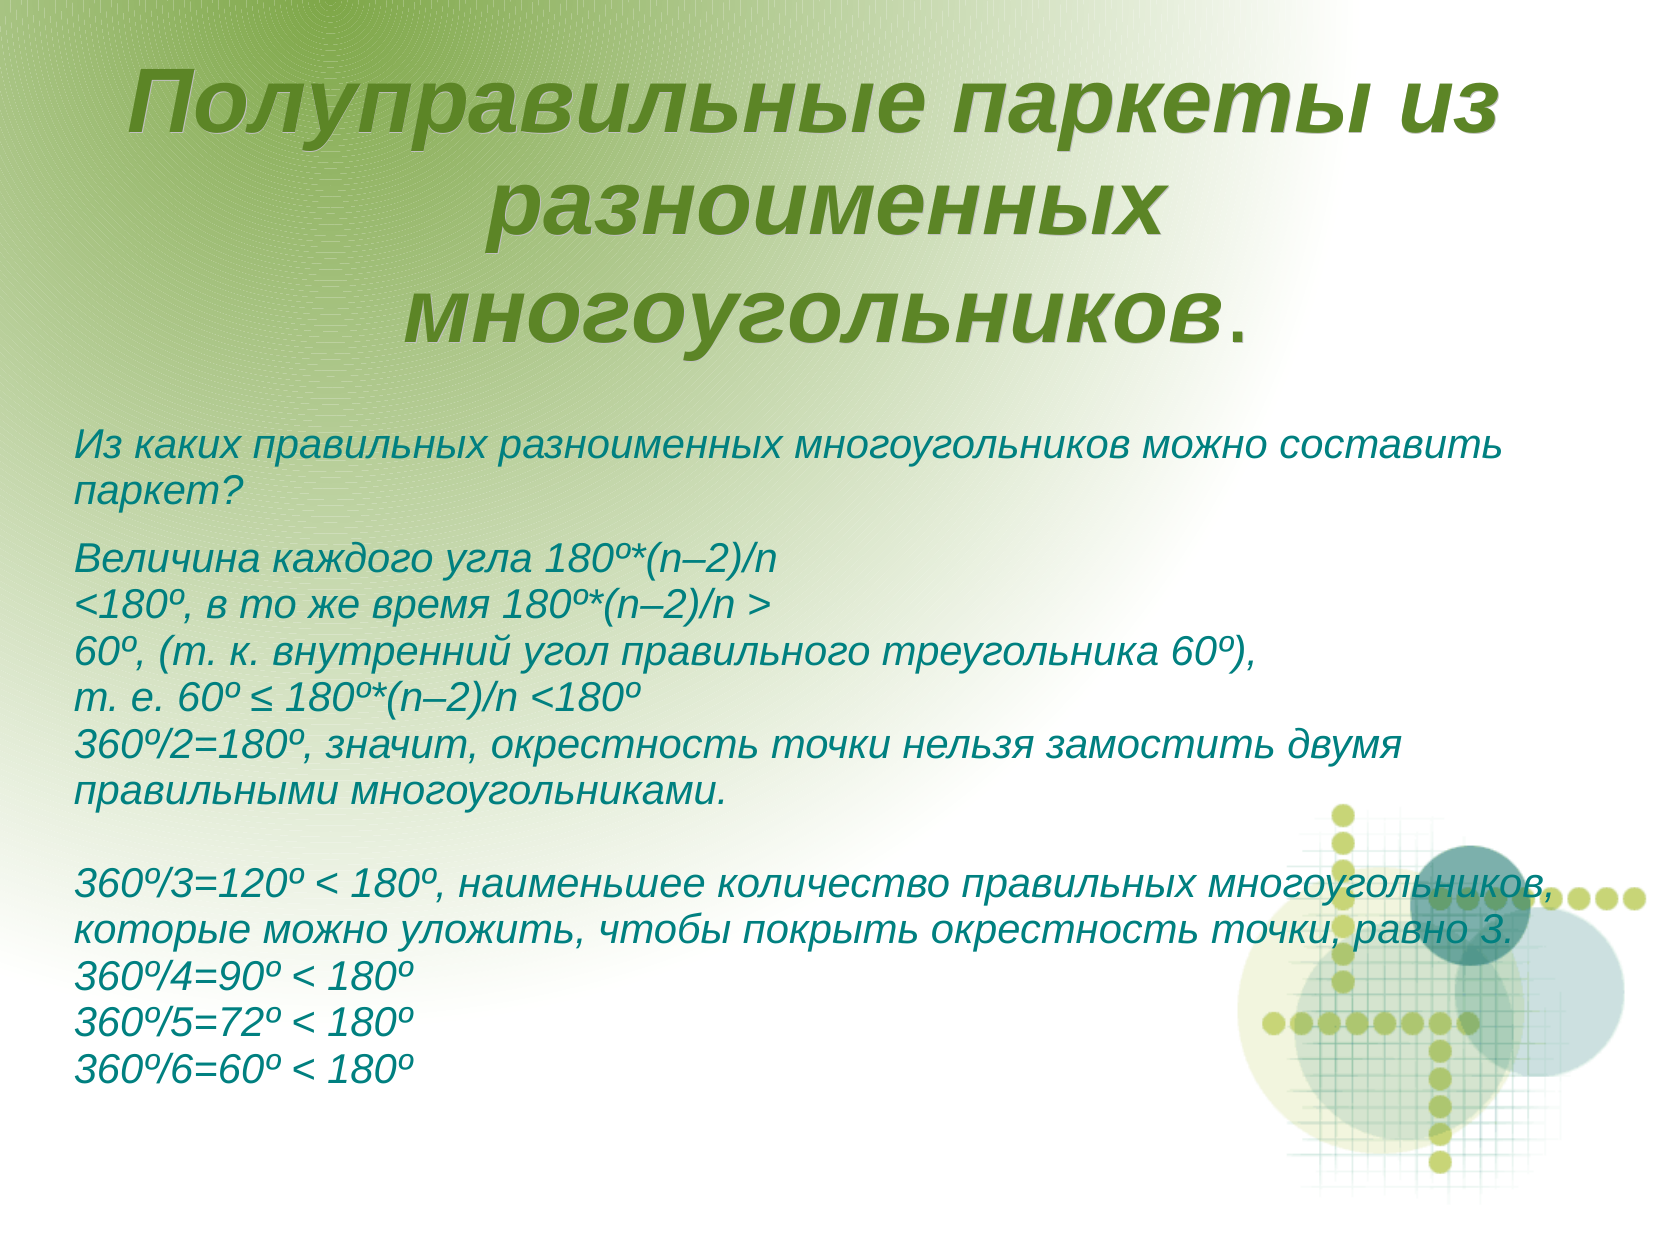

# Полуправильные паркеты из разноименных многоугольников.
Из каких правильных разноименных многоугольников можно составить паркет?
Величина каждого угла 180º*(n–2)/n
<180º, в то же время 180º*(n–2)/n >
60º, (т. к. внутренний угол правильного треугольника 60º),
т. е. 60º ≤ 180º*(n–2)/n <180º
360º/2=180º, значит, окрестность точки нельзя замостить двумя правильными многоугольниками.
360º/3=120º < 180º, наименьшее количество правильных многоугольников, которые можно уложить, чтобы покрыть окрестность точки, равно 3.
360º/4=90º < 180º
360º/5=72º < 180º
360º/6=60º < 180º